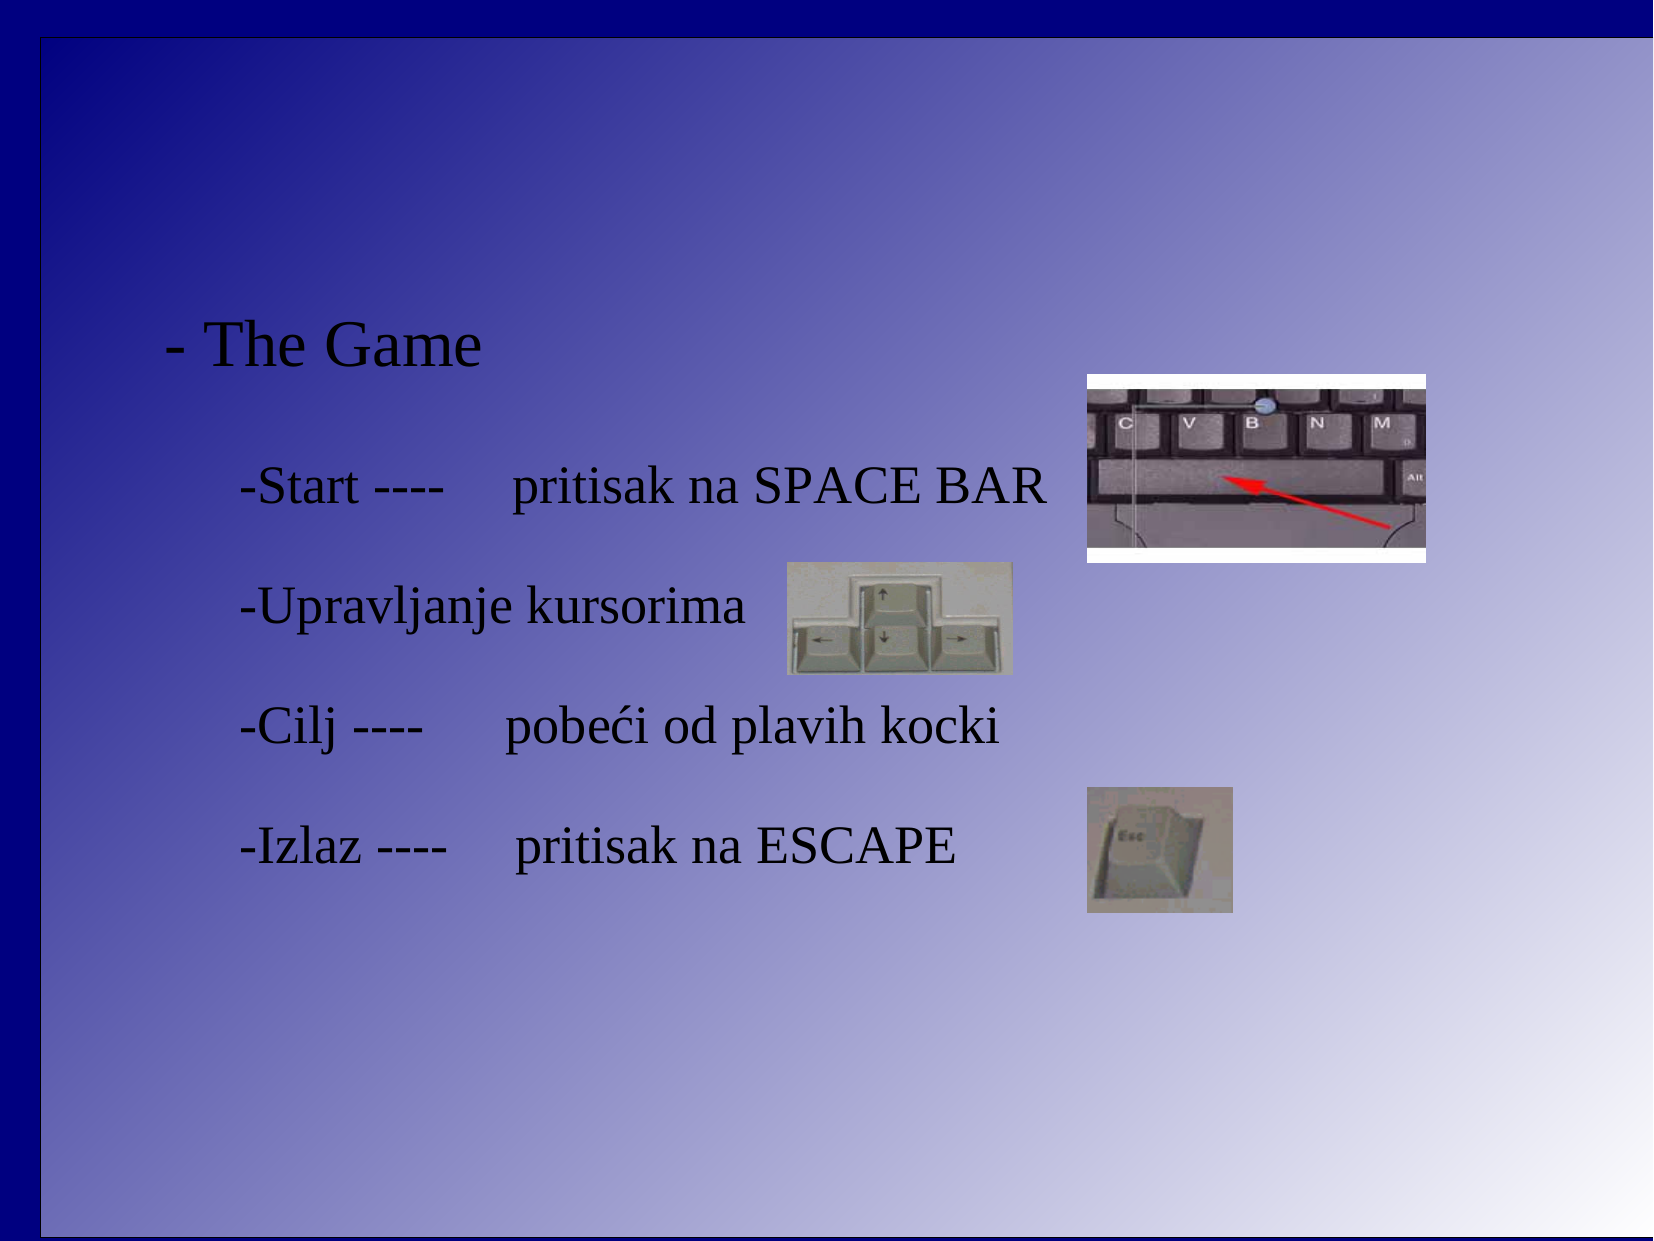

- The Game
	-Start ---- pritisak na SPACE BAR
	-Upravljanje kursorima
	-Cilj ---- pobeći od plavih kocki
	-Izlaz ---- pritisak na ESCAPE
Beograd 2006.
4